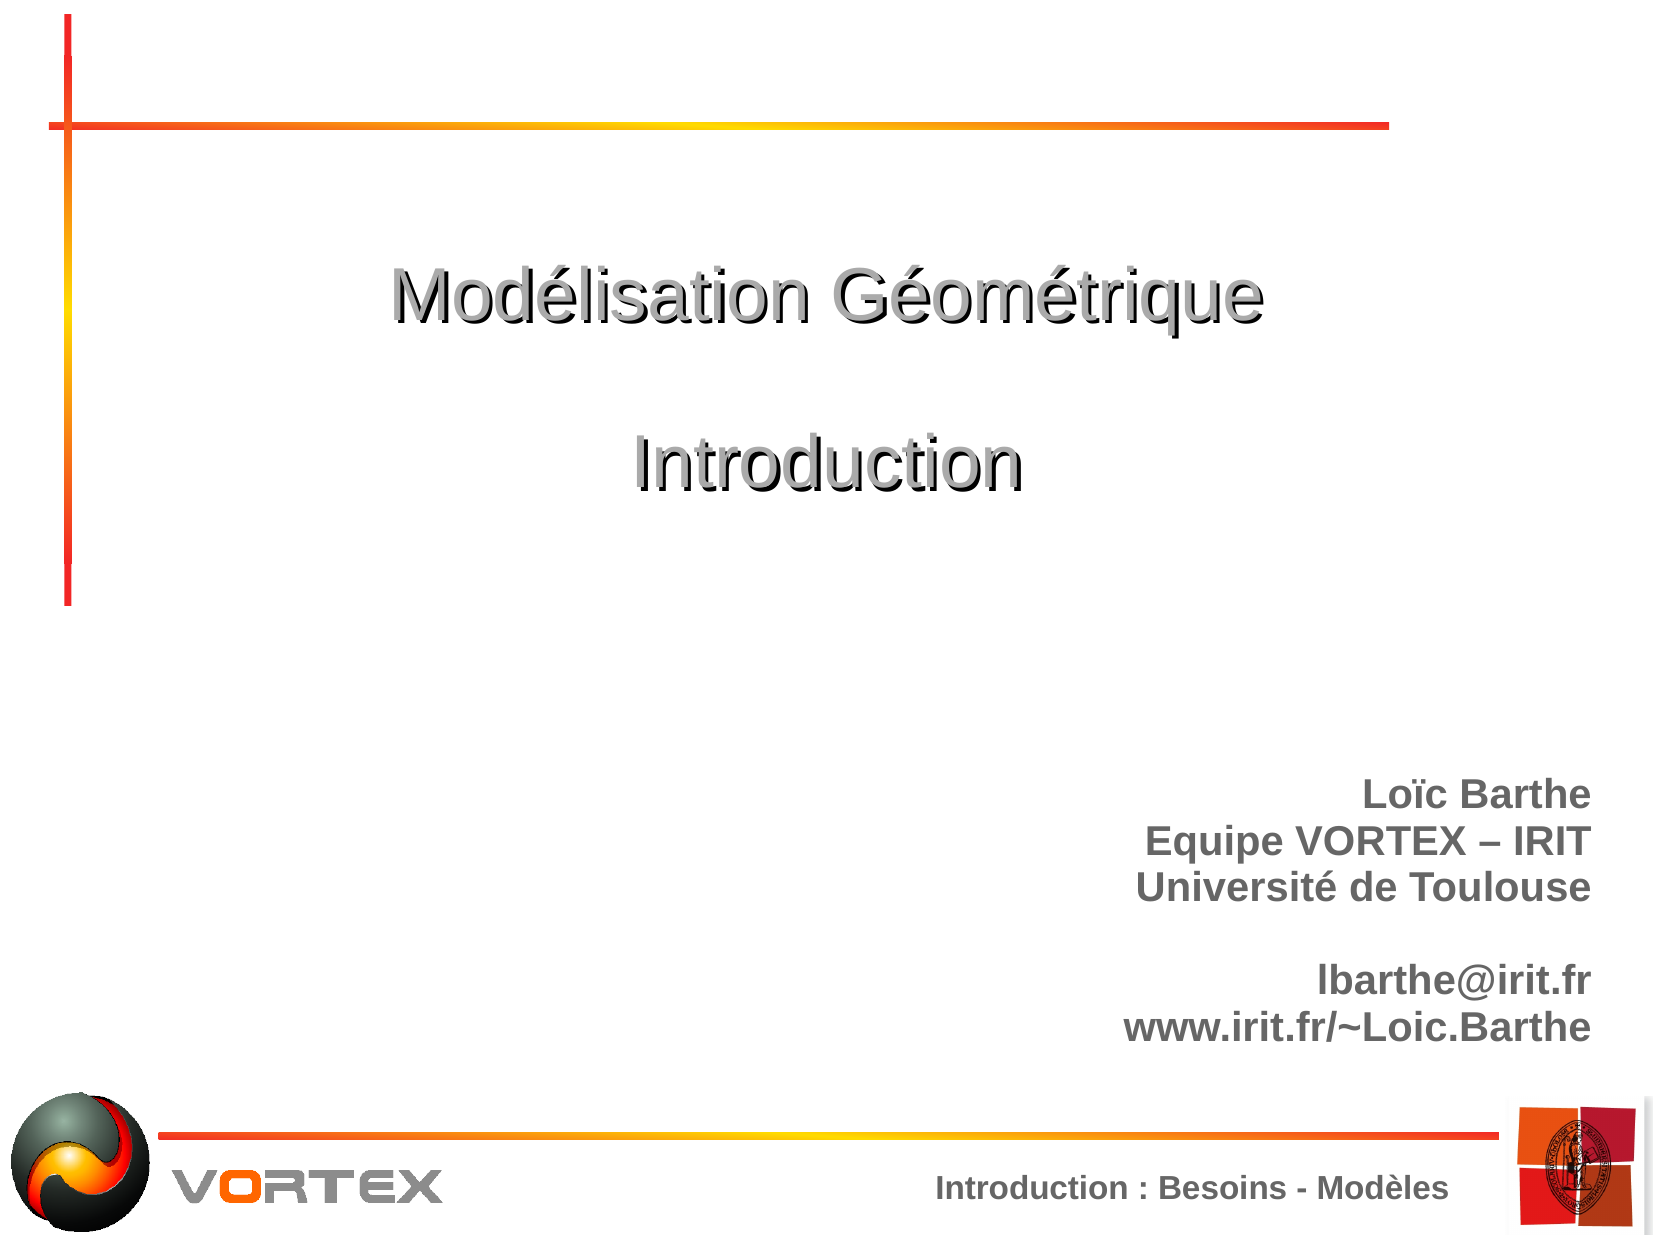

# Modélisation Géométrique Introduction
Loïc Barthe
Equipe VORTEX – IRIT
Université de Toulouse
lbarthe@irit.fr
www.irit.fr/~Loic.Barthe